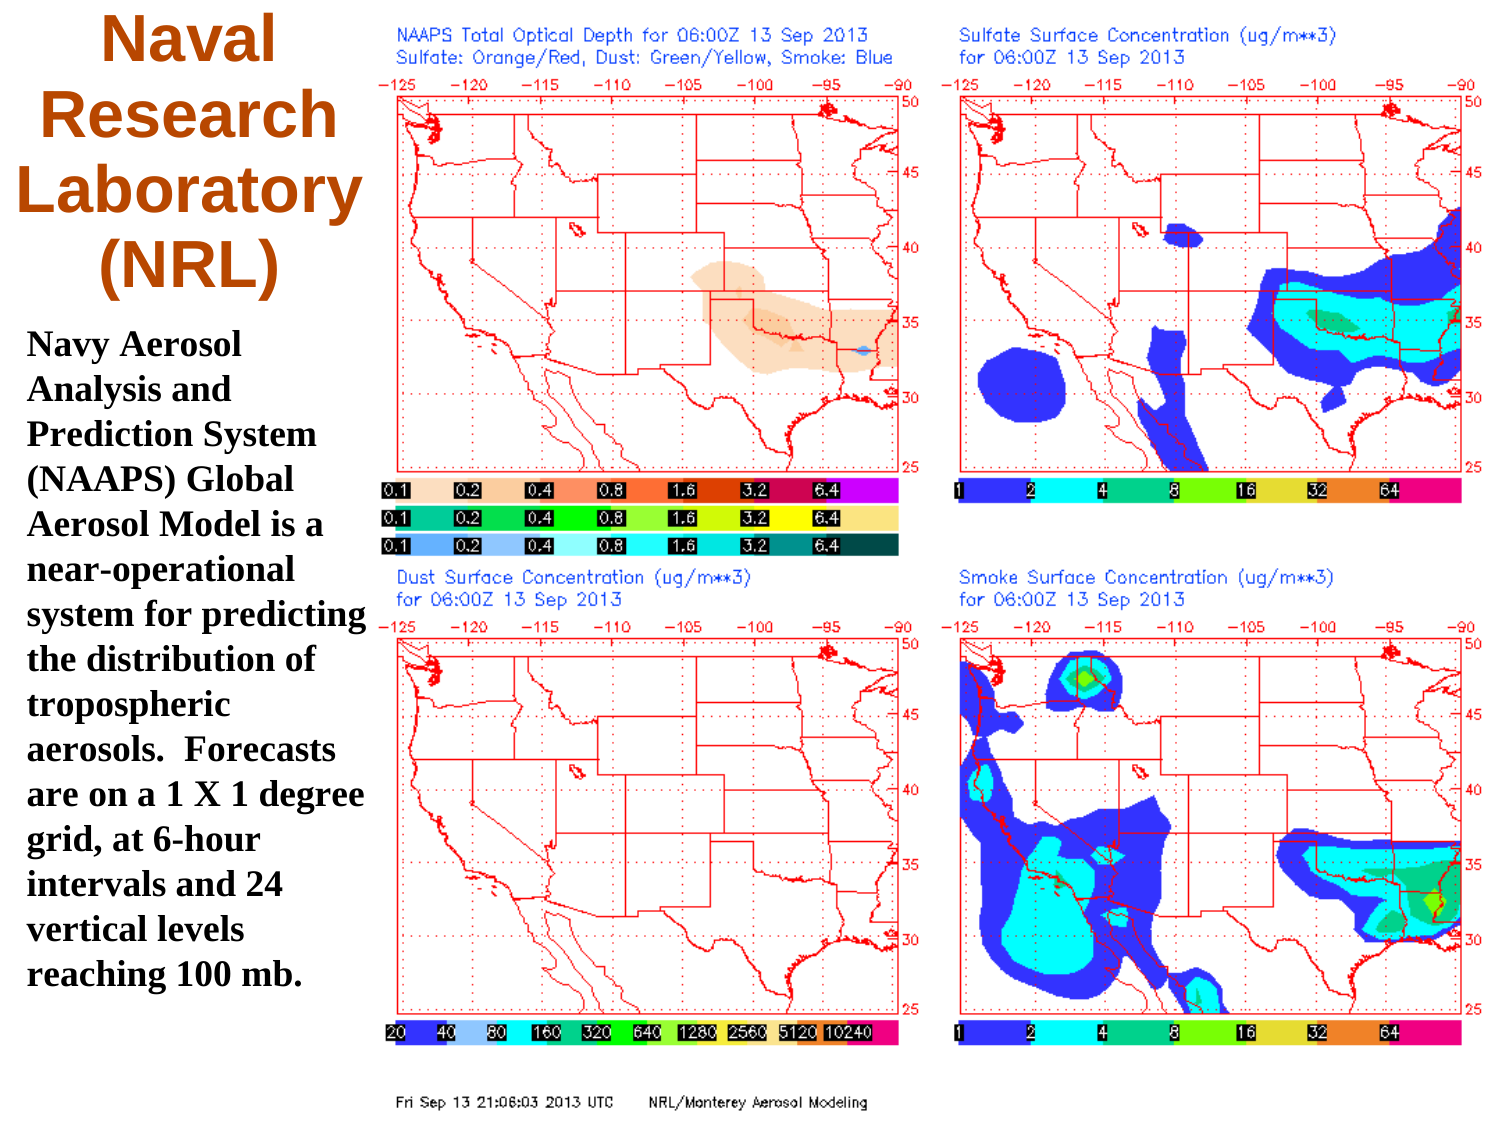

Naval
Research
Laboratory
(NRL)
Navy Aerosol Analysis and Prediction System (NAAPS) Global Aerosol Model is a near-operational system for predicting the distribution of tropospheric aerosols. Forecasts are on a 1 X 1 degree grid, at 6-hour intervals and 24 vertical levels reaching 100 mb.